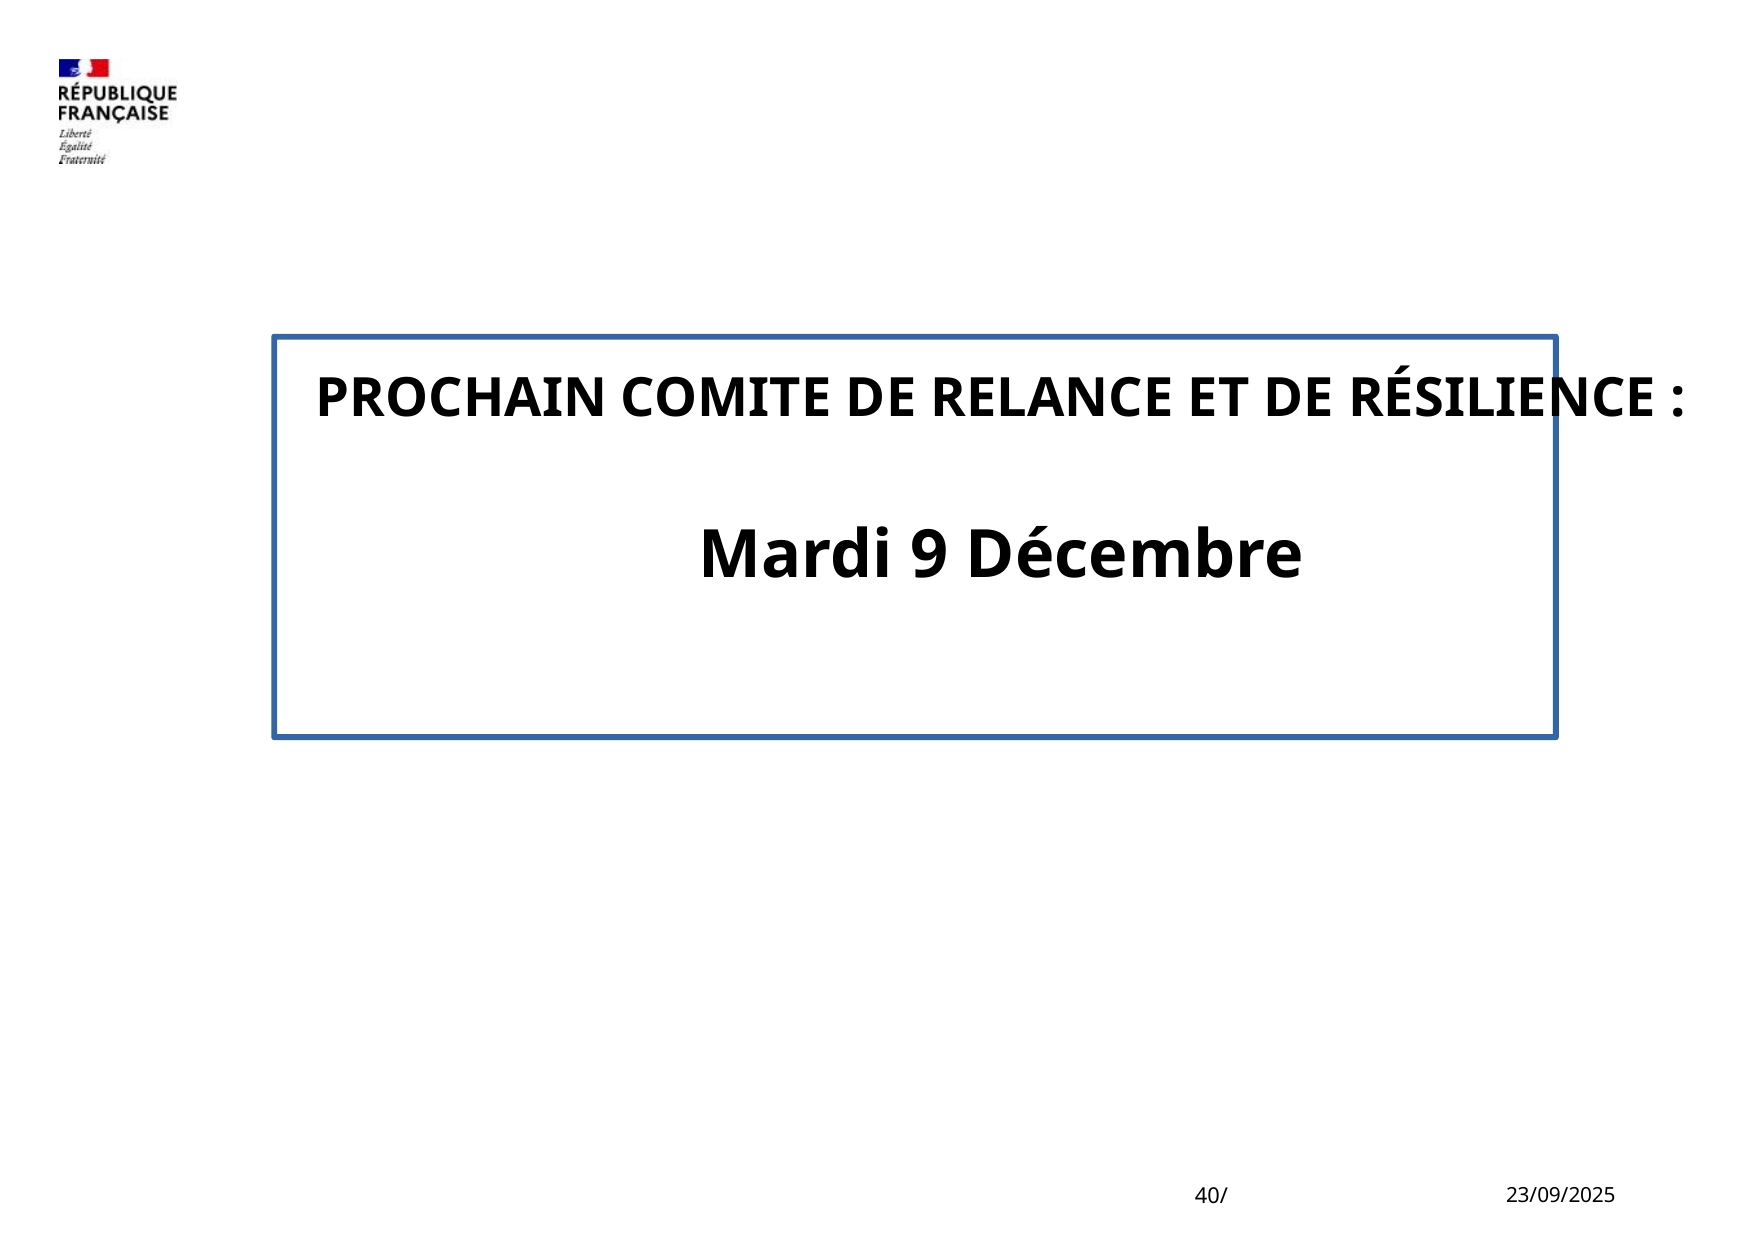

PROCHAIN COMITE DE RELANCE ET DE RÉSILIENCE :
Mardi 9 Décembre